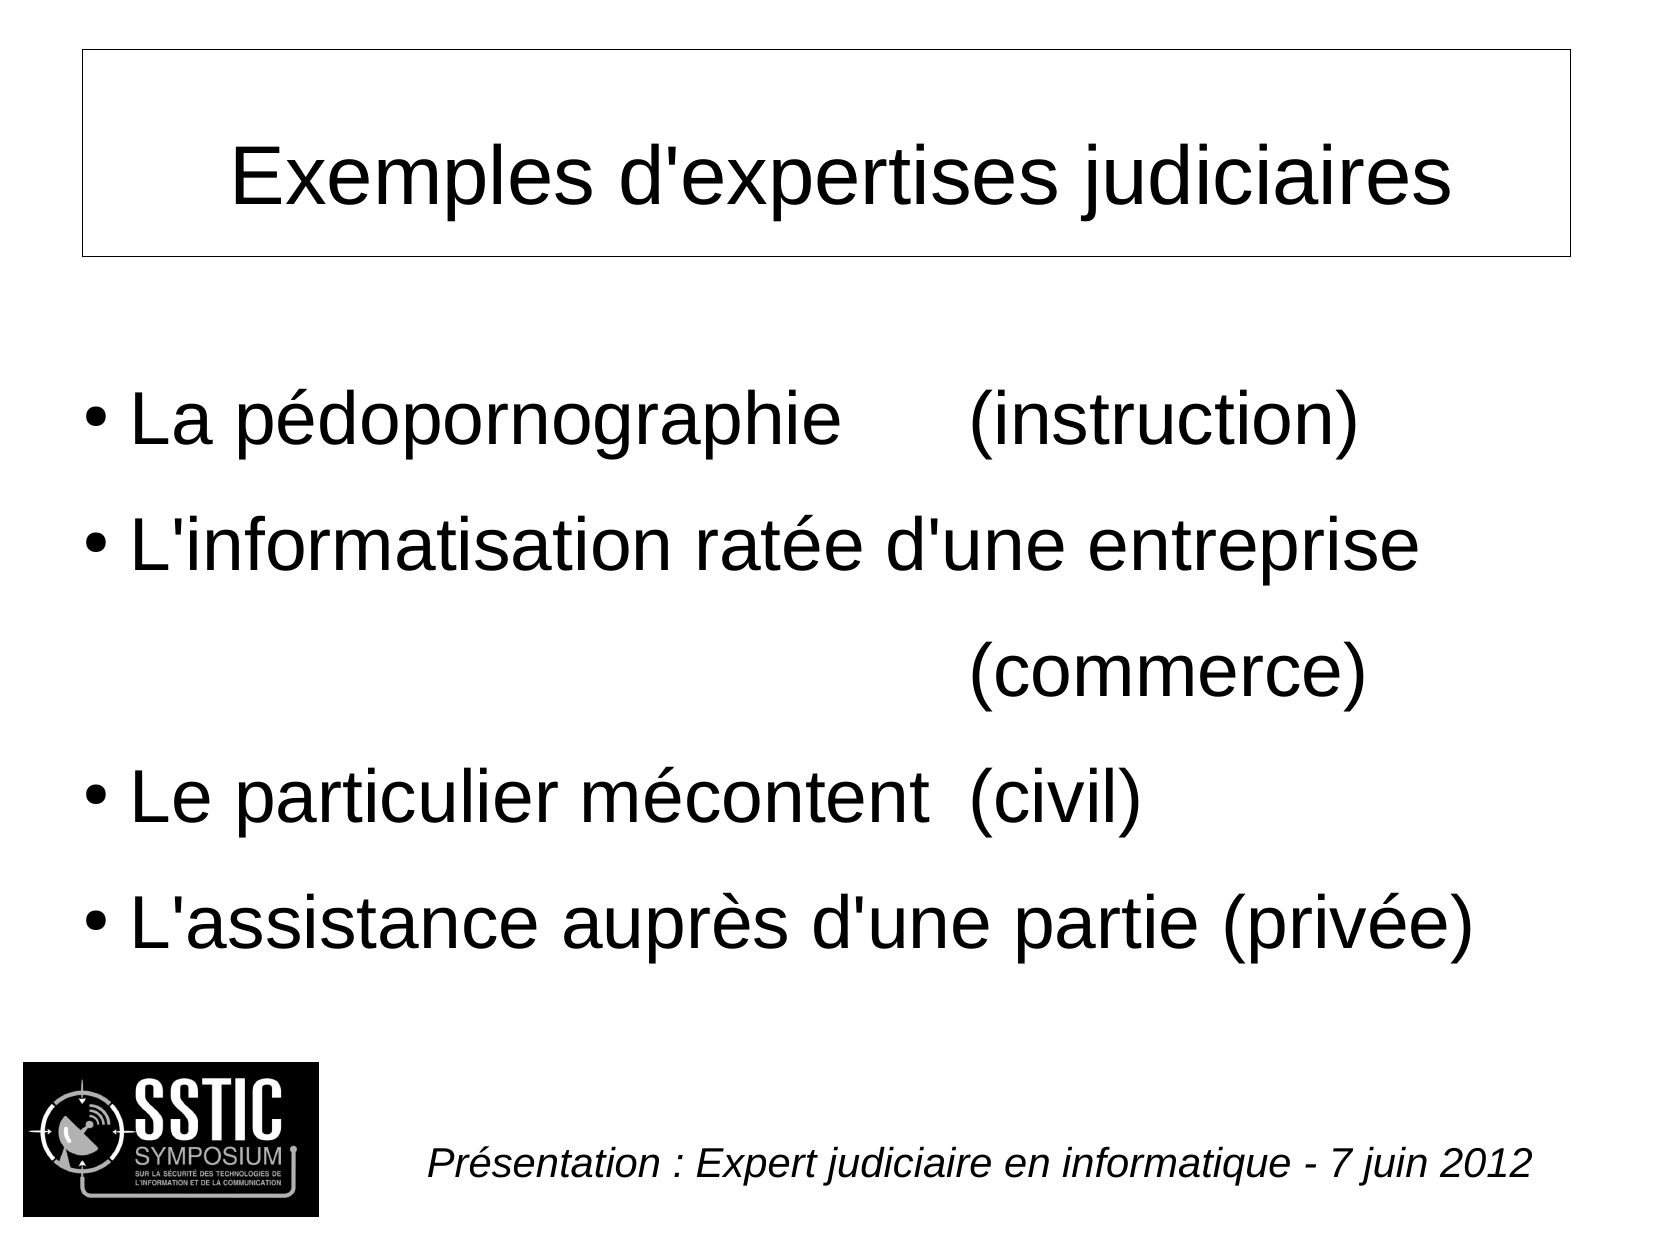

# Exemples d'expertises judiciaires
 La pédopornographie 		(instruction)
 L'informatisation ratée d'une entreprise 													(commerce)
 Le particulier mécontent 	(civil)
 L'assistance auprès d'une partie (privée)
Présentation : Expert judiciaire en informatique - 7 juin 2012